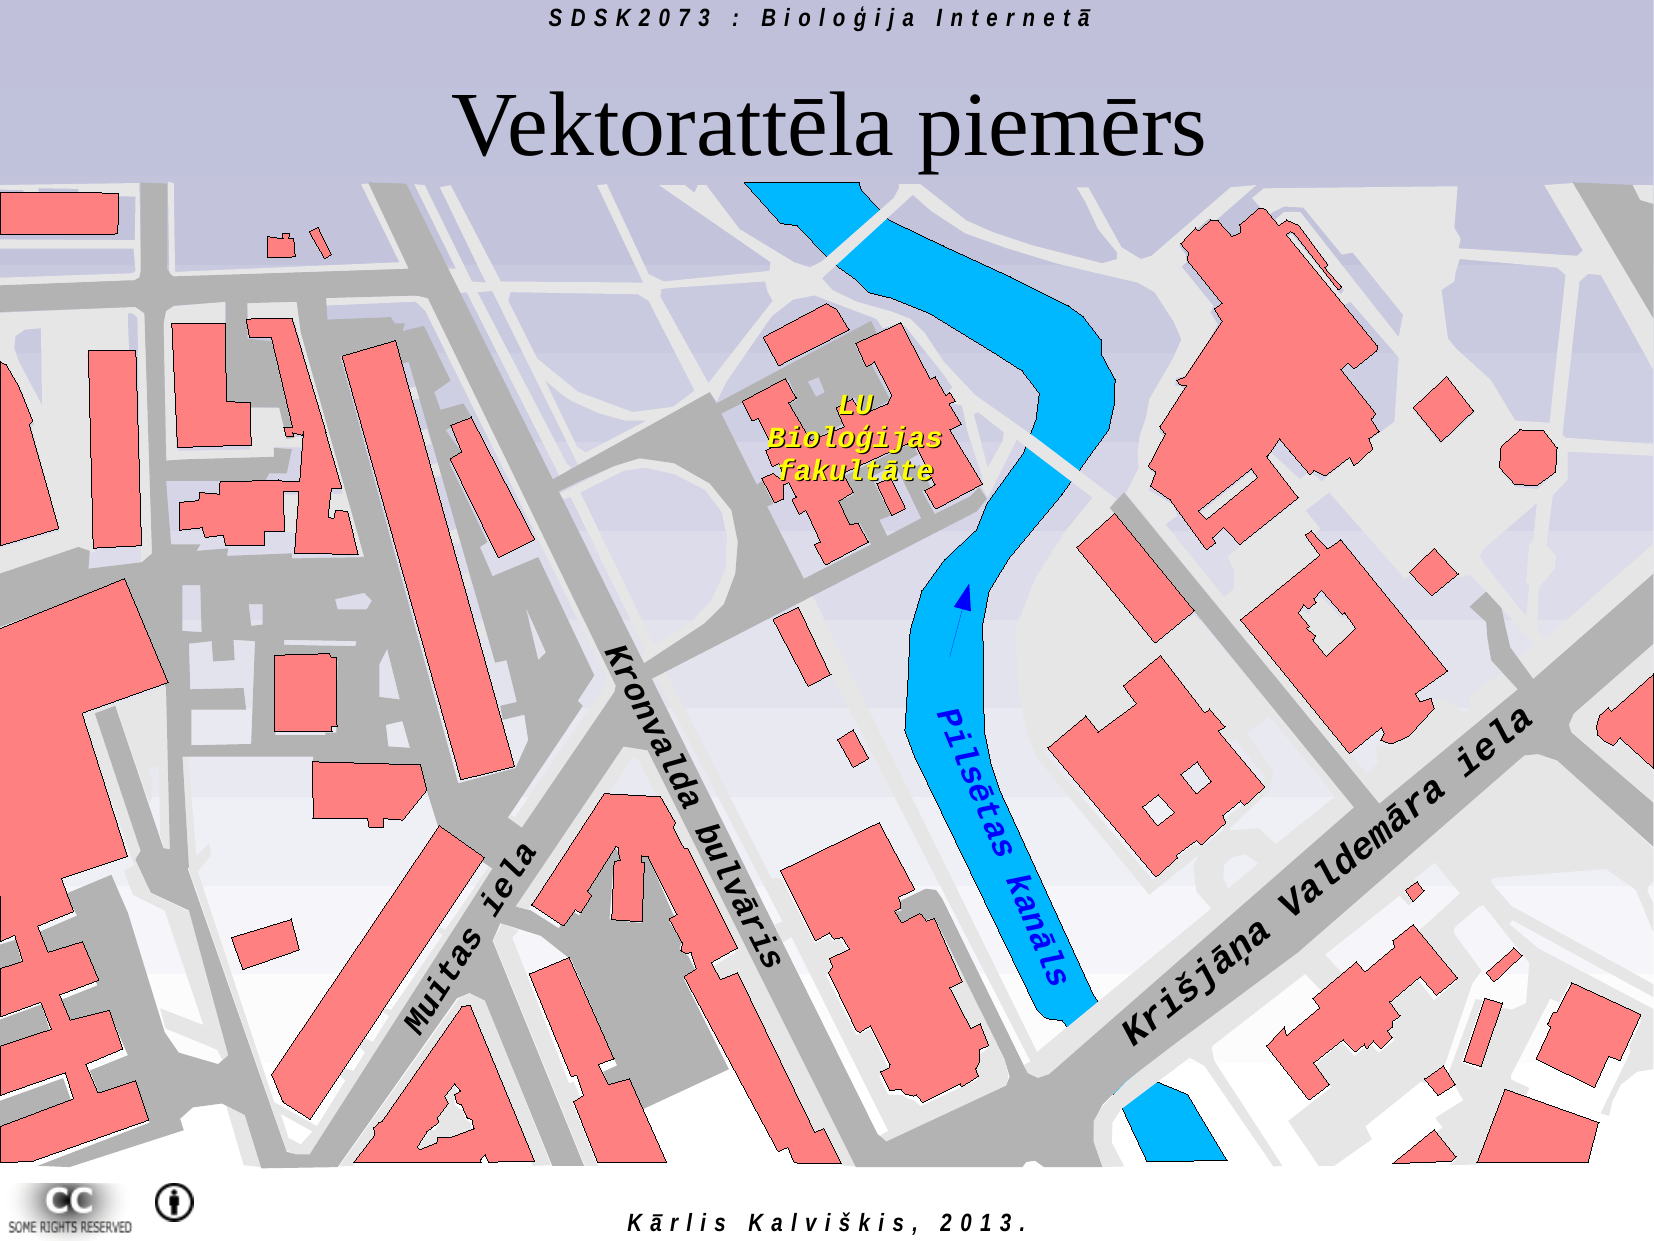

# Vektorattēla piemērs
LU
Bioloģijas
fakultāte
Kronvalda bulvāris
Pilsētas kanāls
Krišjāņa Valdemāra iela
Muitas iela